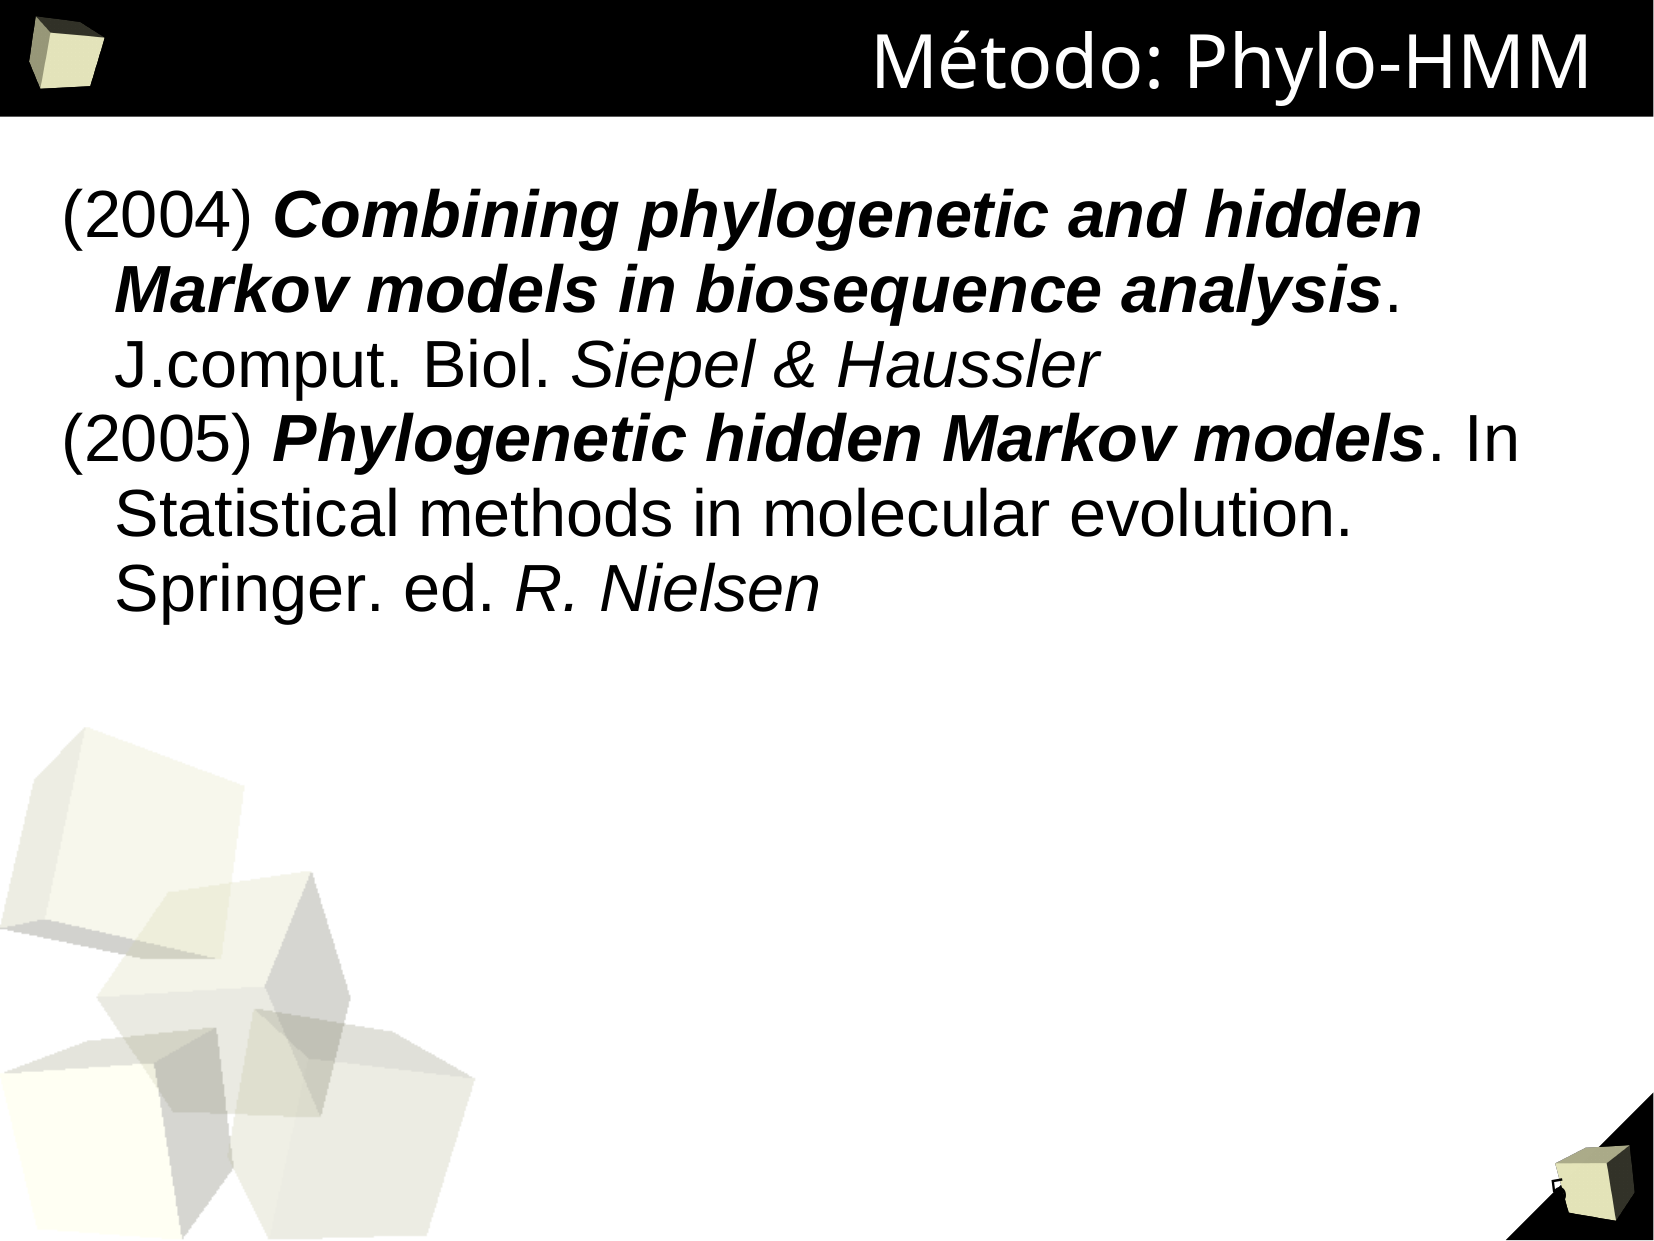

# Método: Phylo-HMM
(2004) Combining phylogenetic and hidden Markov models in biosequence analysis. J.comput. Biol. Siepel & Haussler
(2005) Phylogenetic hidden Markov models. In Statistical methods in molecular evolution. Springer. ed. R. Nielsen